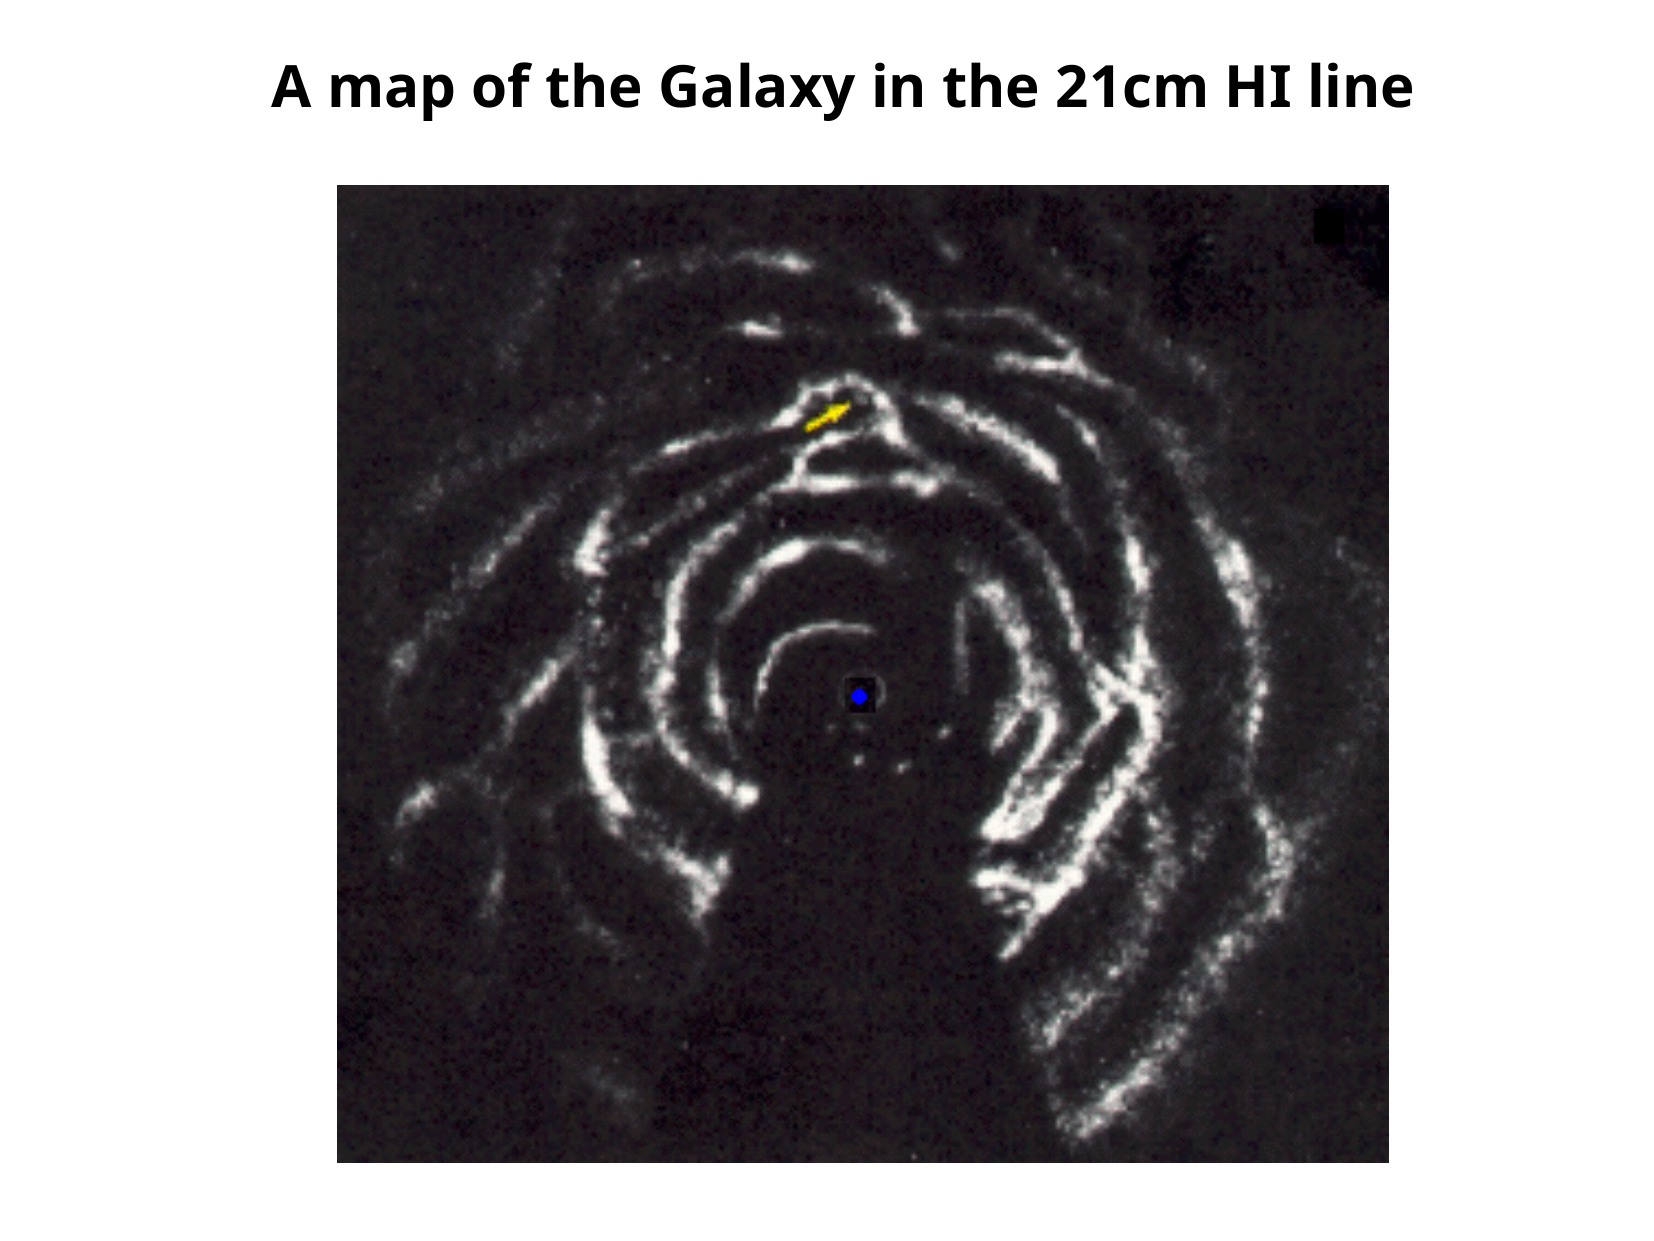

A map of the Galaxy in the 21cm HI line